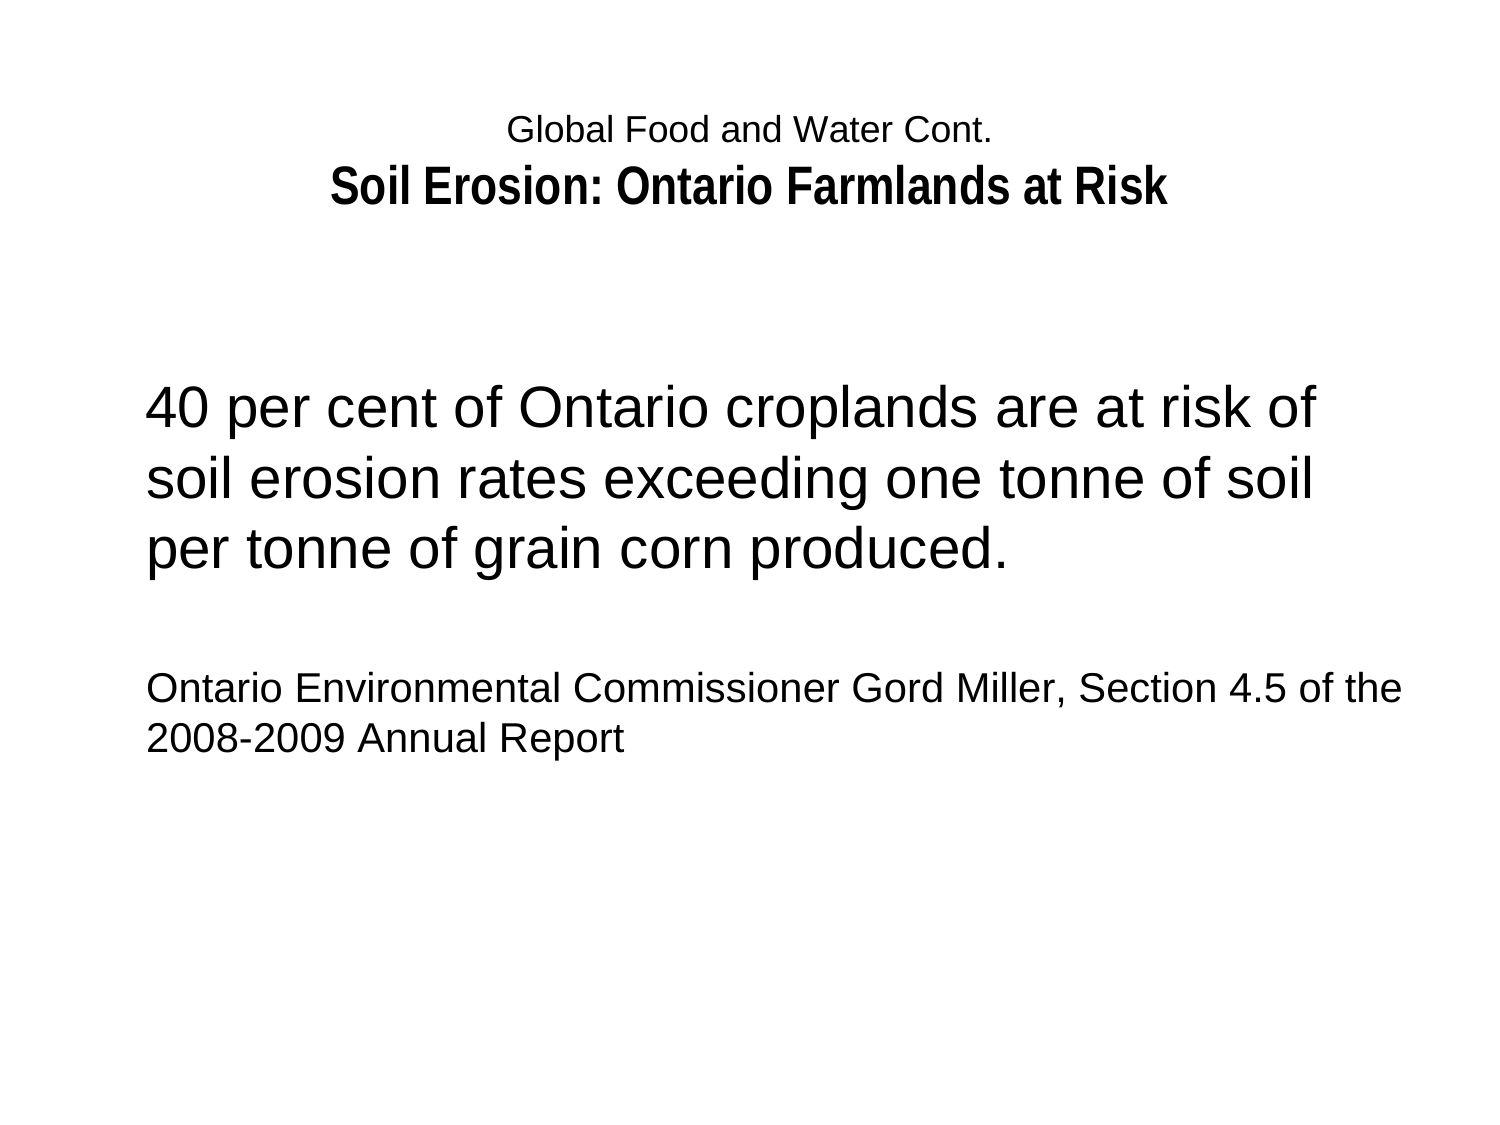

# Global Food and Water Cont. Soil Erosion: Ontario Farmlands at Risk
 40 per cent of Ontario croplands are at risk of soil erosion rates exceeding one tonne of soil per tonne of grain corn produced.
Ontario Environmental Commissioner Gord Miller, Section 4.5 of the 2008-2009 Annual Report